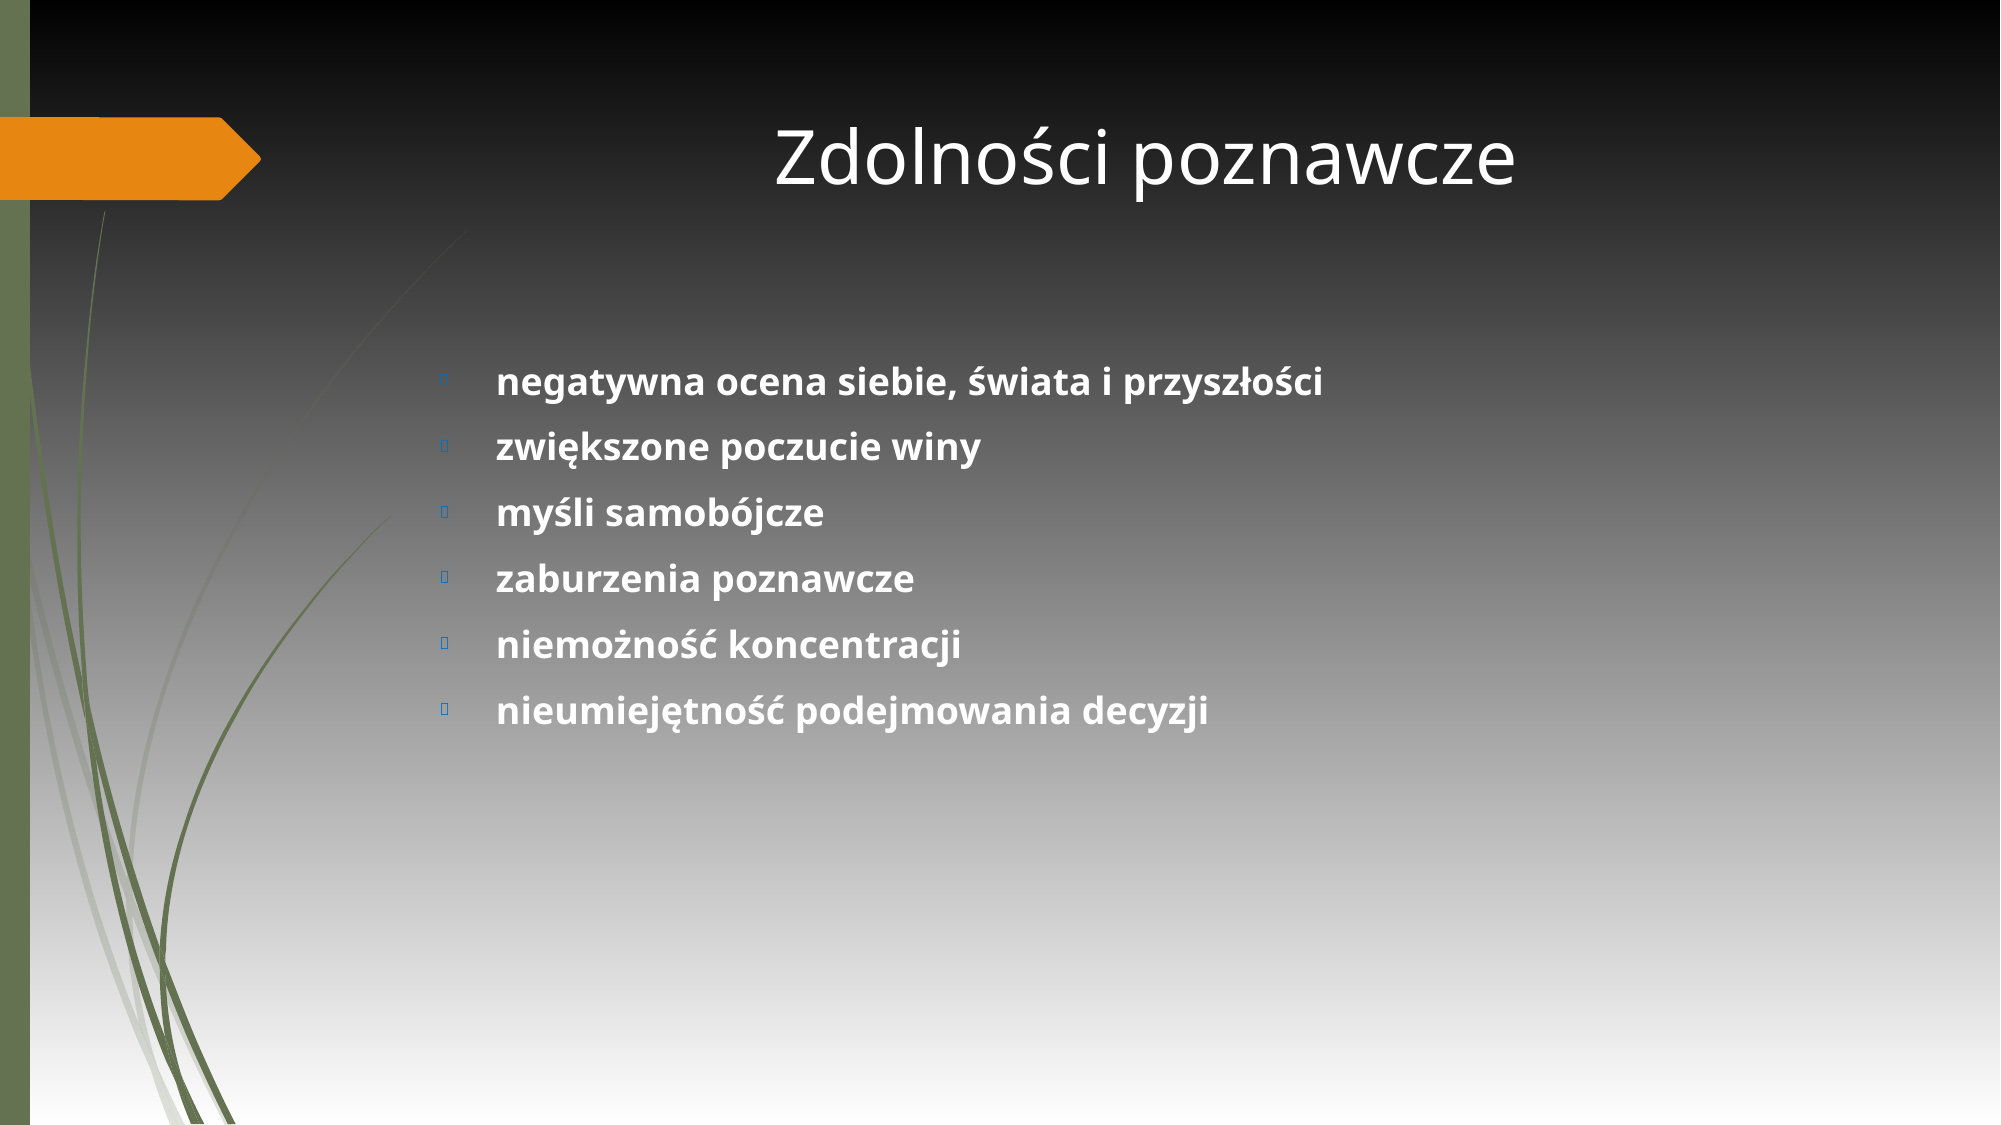

# Zdolności poznawcze
negatywna ocena siebie, świata i przyszłości
zwiększone poczucie winy
myśli samobójcze
zaburzenia poznawcze
niemożność koncentracji
nieumiejętność podejmowania decyzji